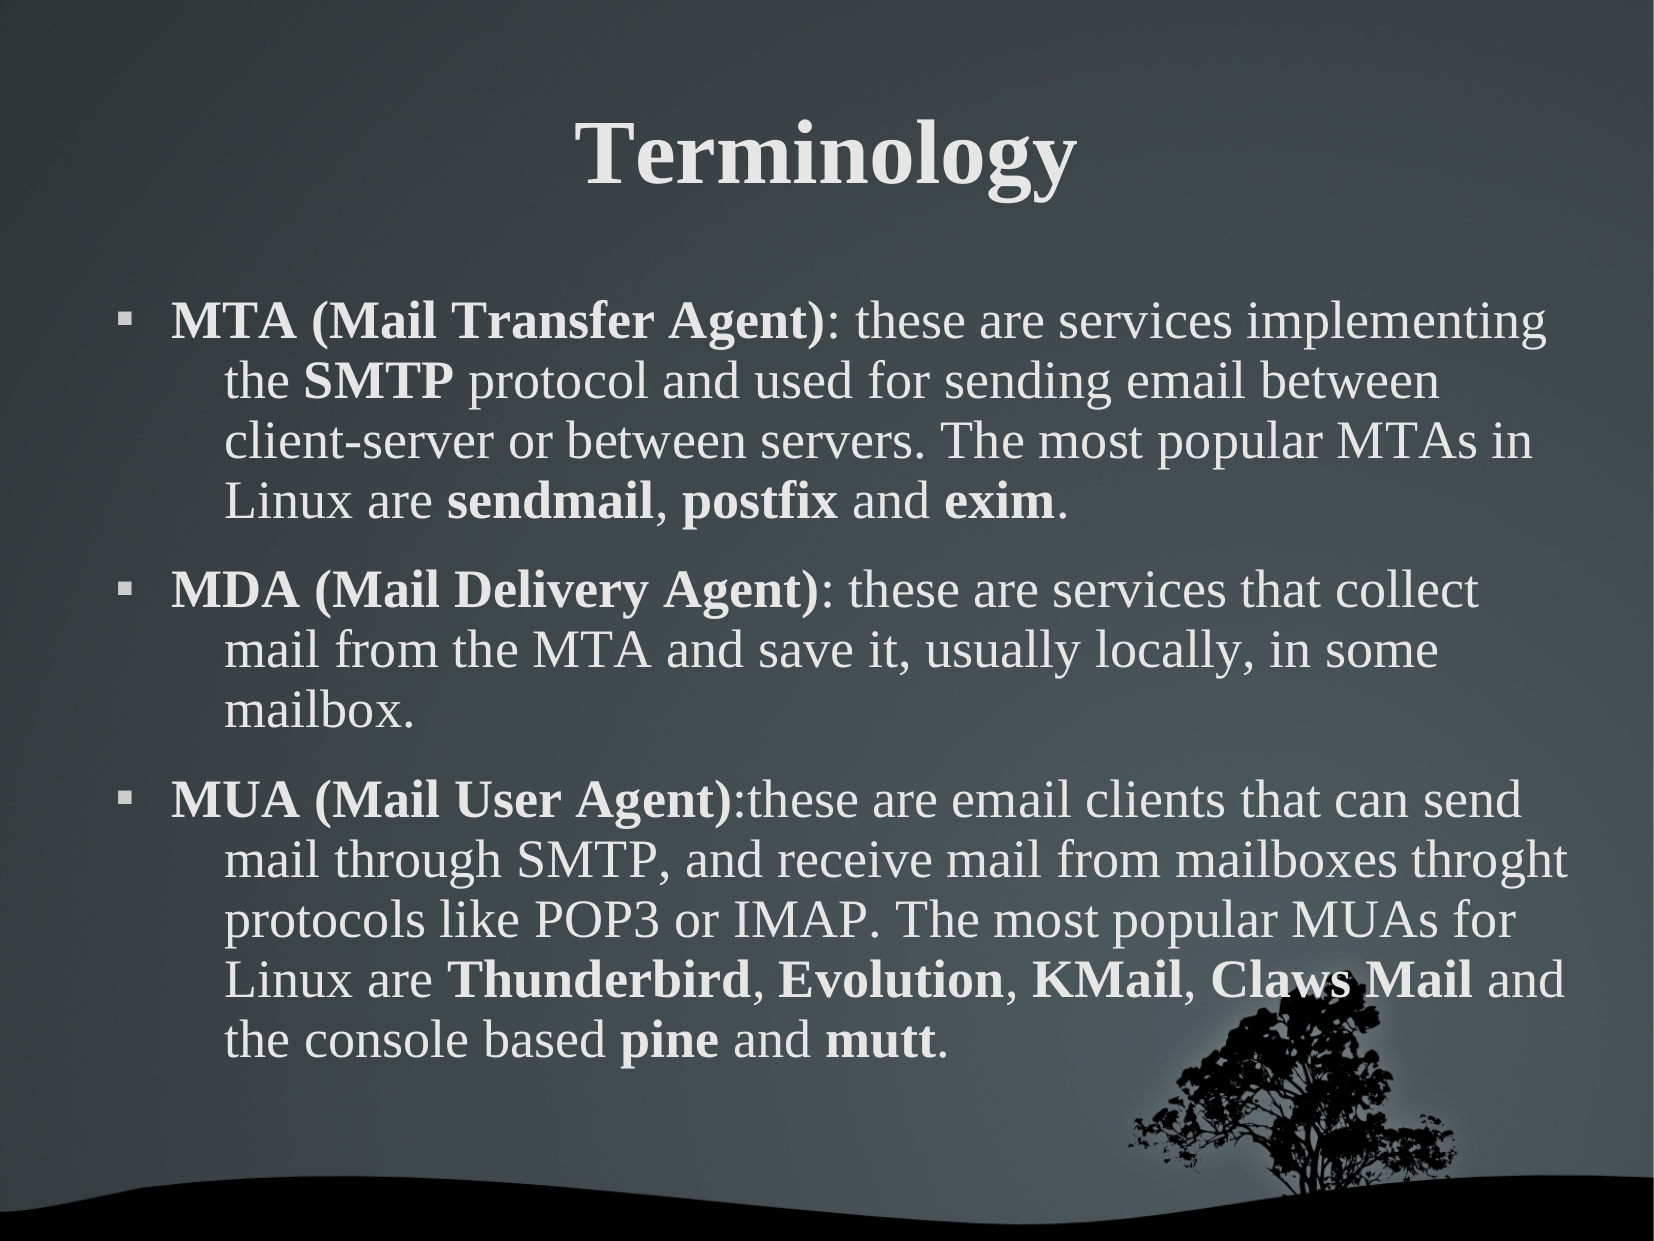

# Terminology
MTA (Mail Transfer Agent): these are services implementing the SMTP protocol and used for sending email between client-server or between servers. The most popular MTAs in Linux are sendmail, postfix and exim.
MDA (Mail Delivery Agent): these are services that collect mail from the MTA and save it, usually locally, in some mailbox.
MUA (Mail User Agent):these are email clients that can send mail through SMTP, and receive mail from mailboxes throght protocols like POP3 or IMAP. The most popular MUAs for Linux are Thunderbird, Evolution, KΜail, Claws Mail and the console based pine and mutt.